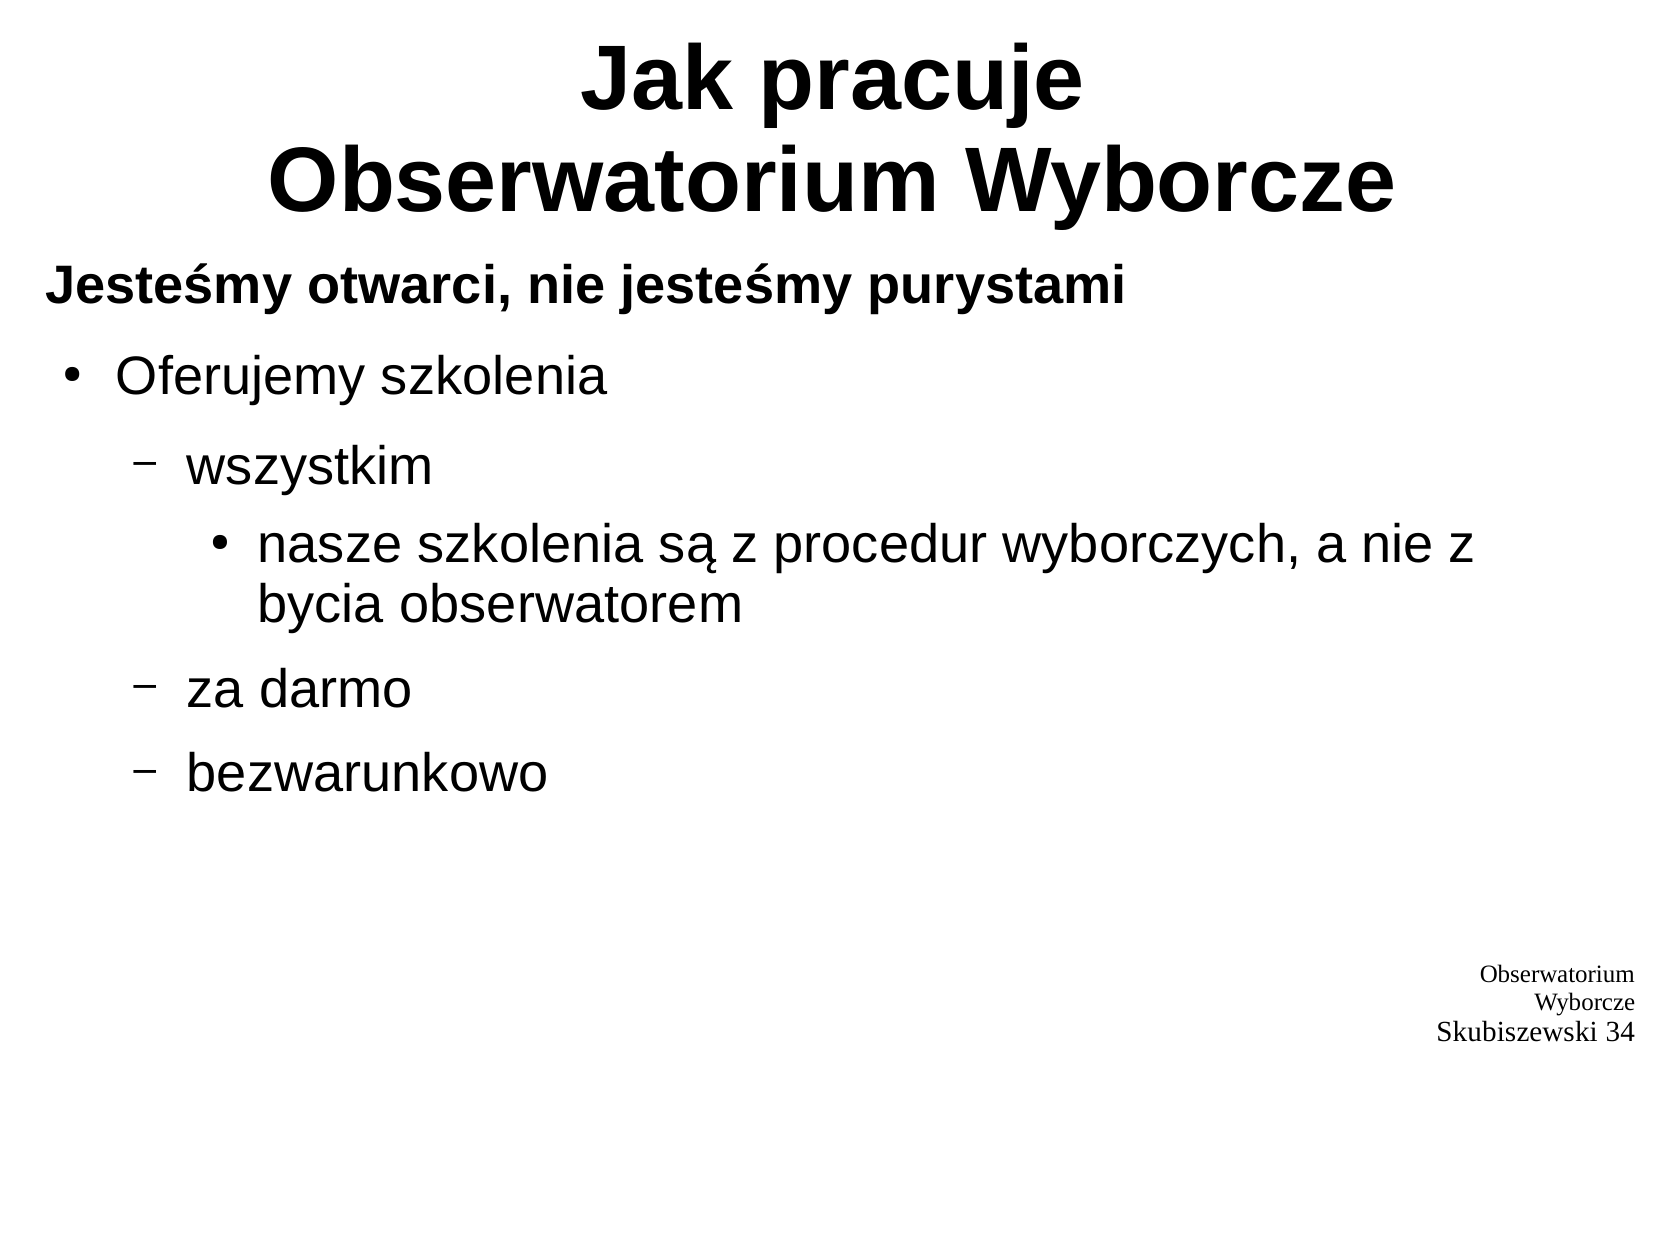

# Jak pracuje Obserwatorium Wyborcze
Jesteśmy otwarci, nie jesteśmy purystami
Oferujemy szkolenia
wszystkim
nasze szkolenia są z procedur wyborczych, a nie z bycia obserwatorem
za darmo
bezwarunkowo
34